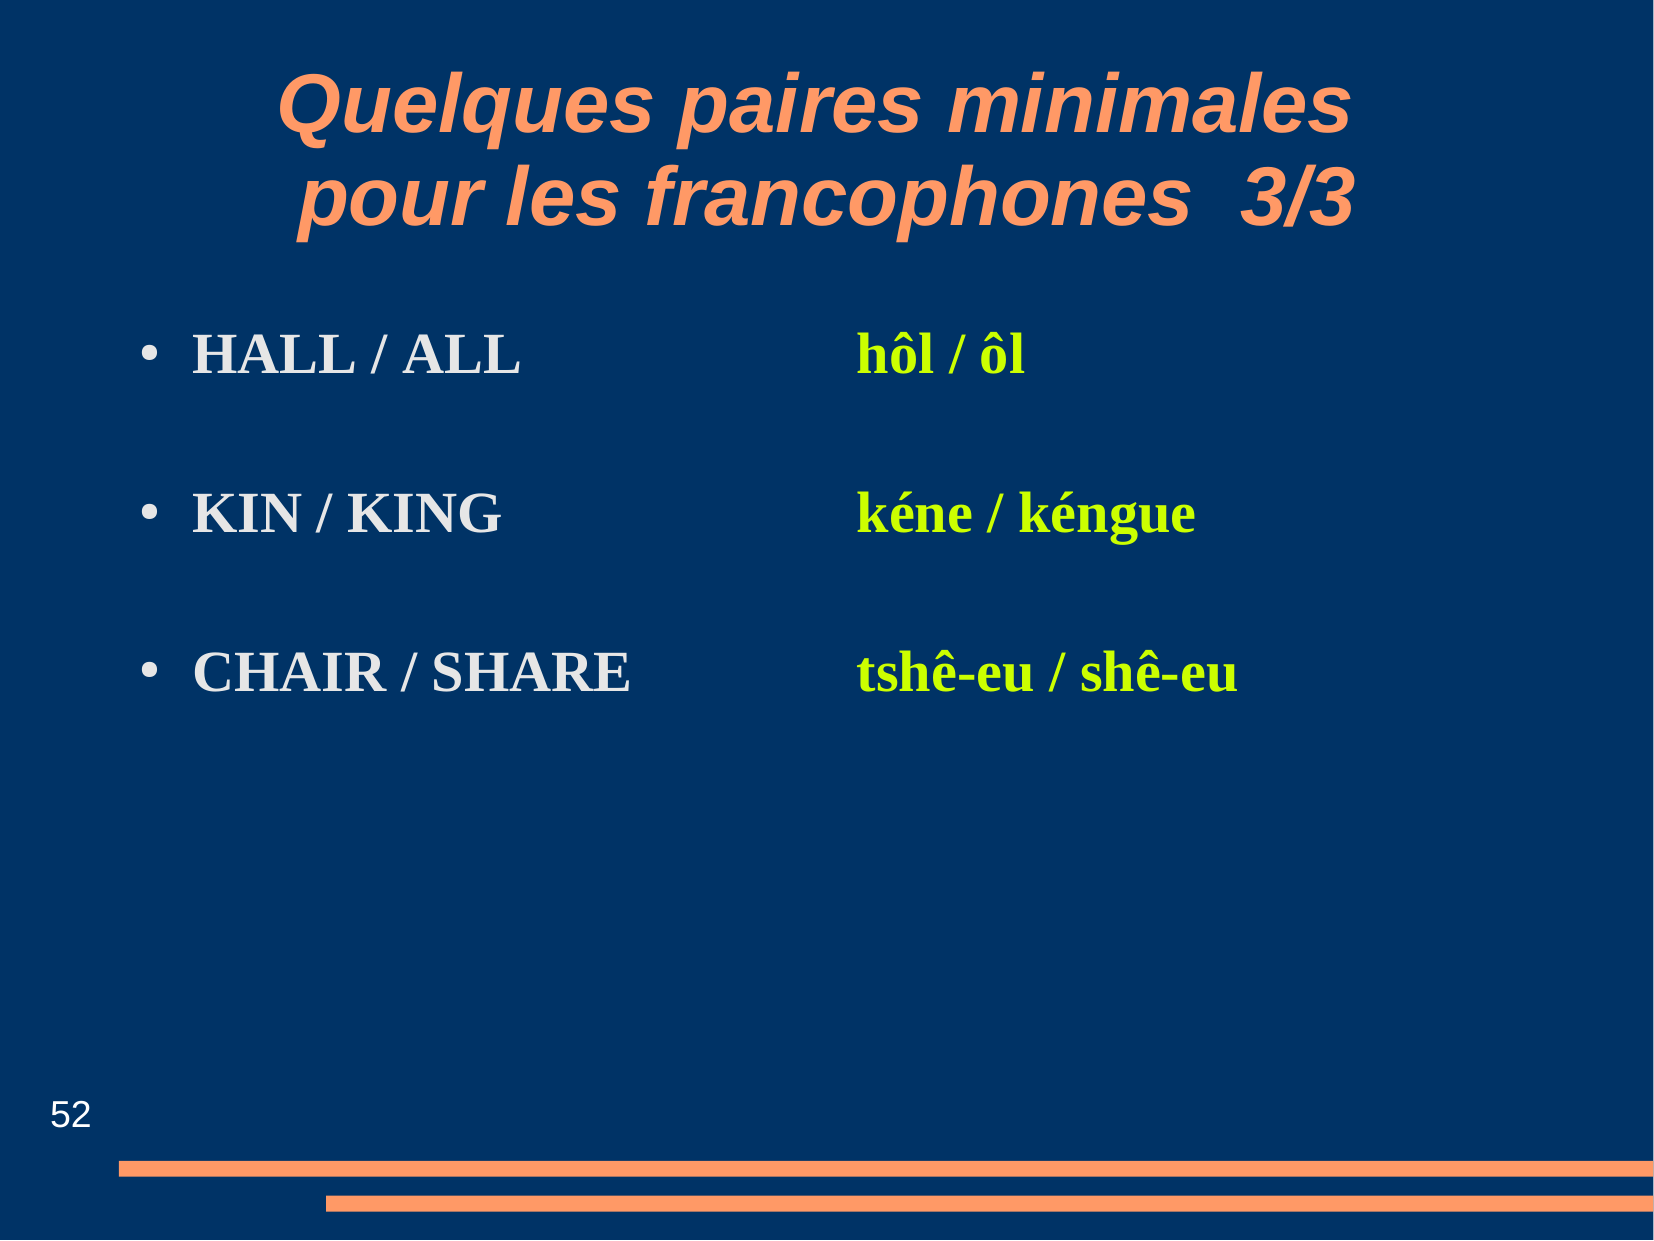

# Quelques paires minimales pour les francophones 3/3
HALL / ALL					hôl / ôl
KIN / KING					kéne / kéngue
CHAIR / SHARE				tshê-eu / shê-eu